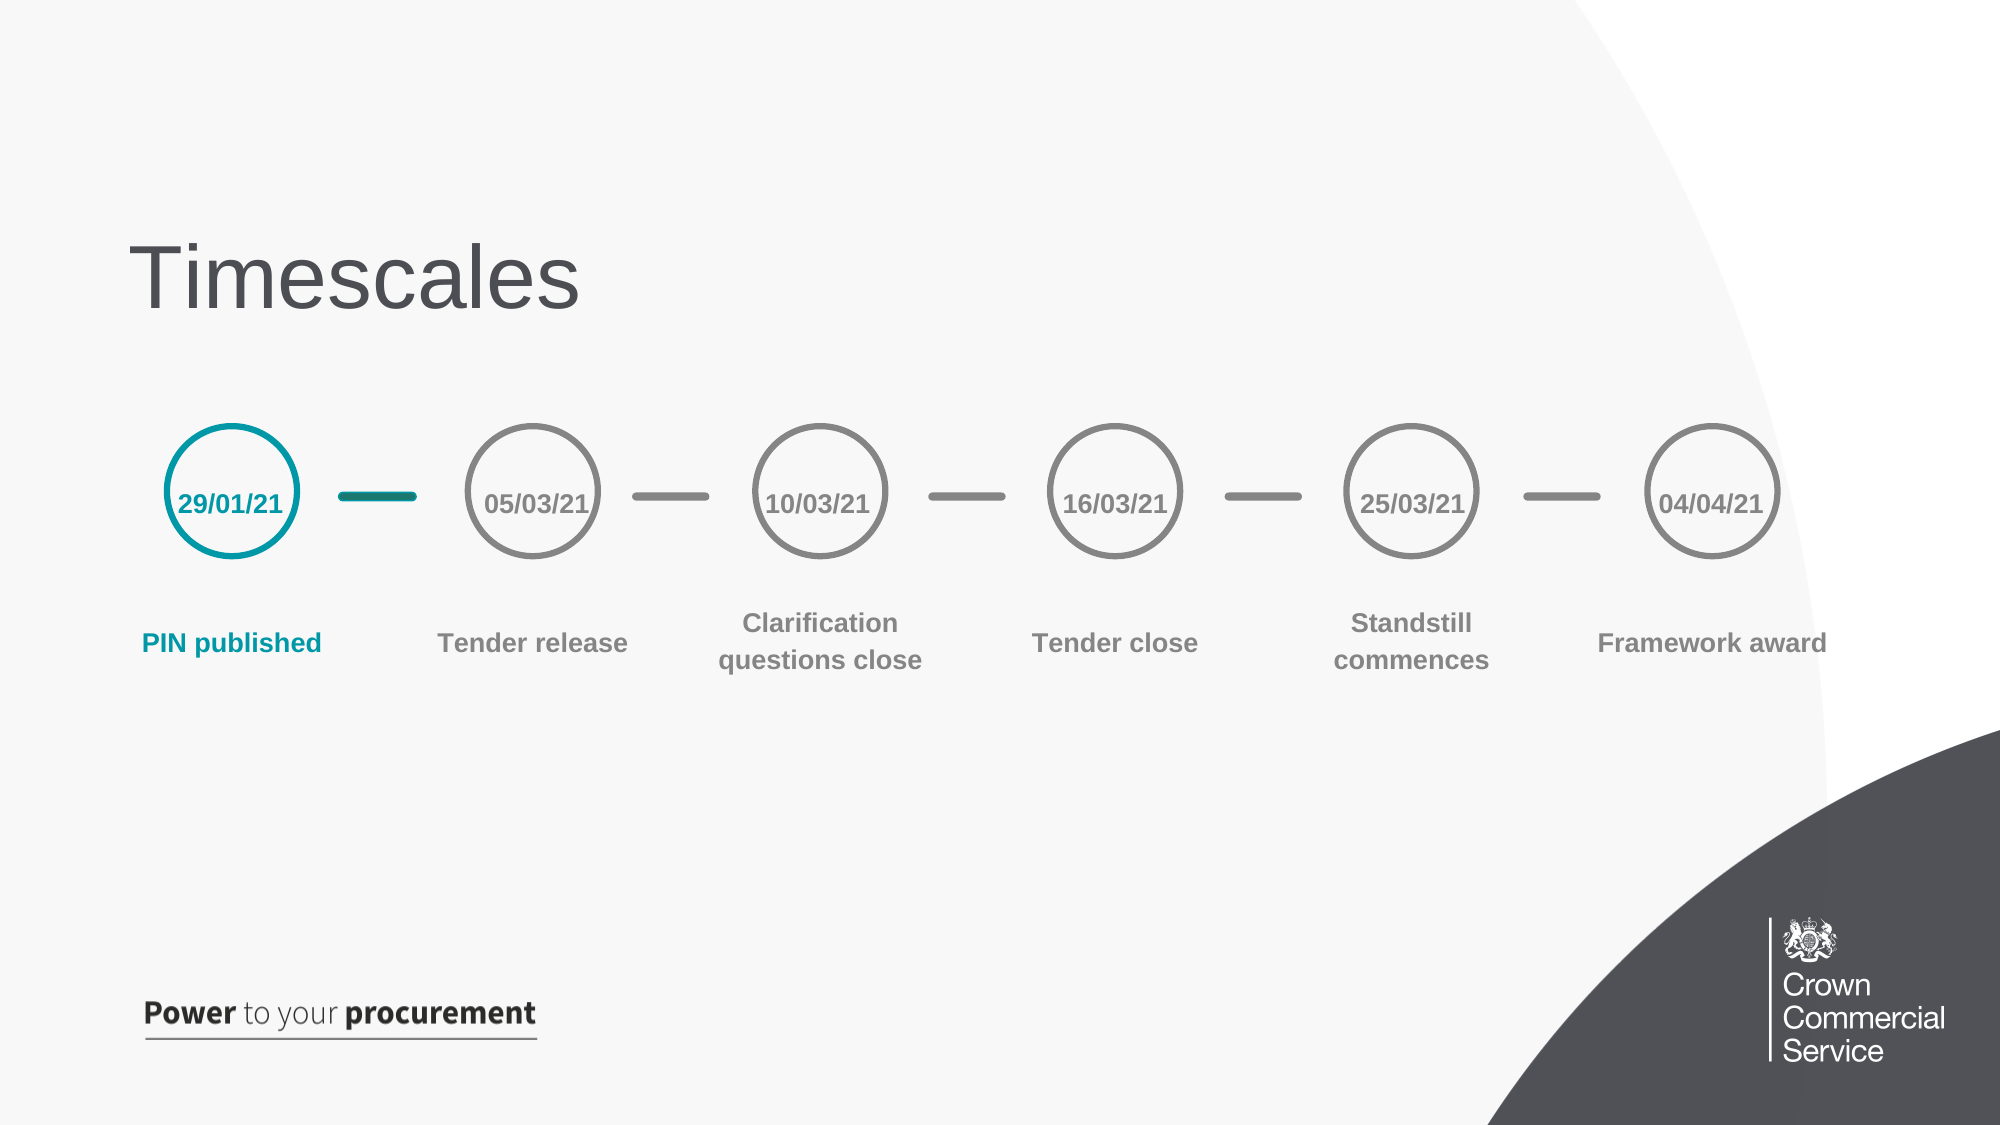

# Timescales
29/01/21
PIN published
05/03/21
Tender release
10/03/21
Clarification questions close
16/03/21
Tender close
25/03/21
Standstill commences
04/04/21
Framework award